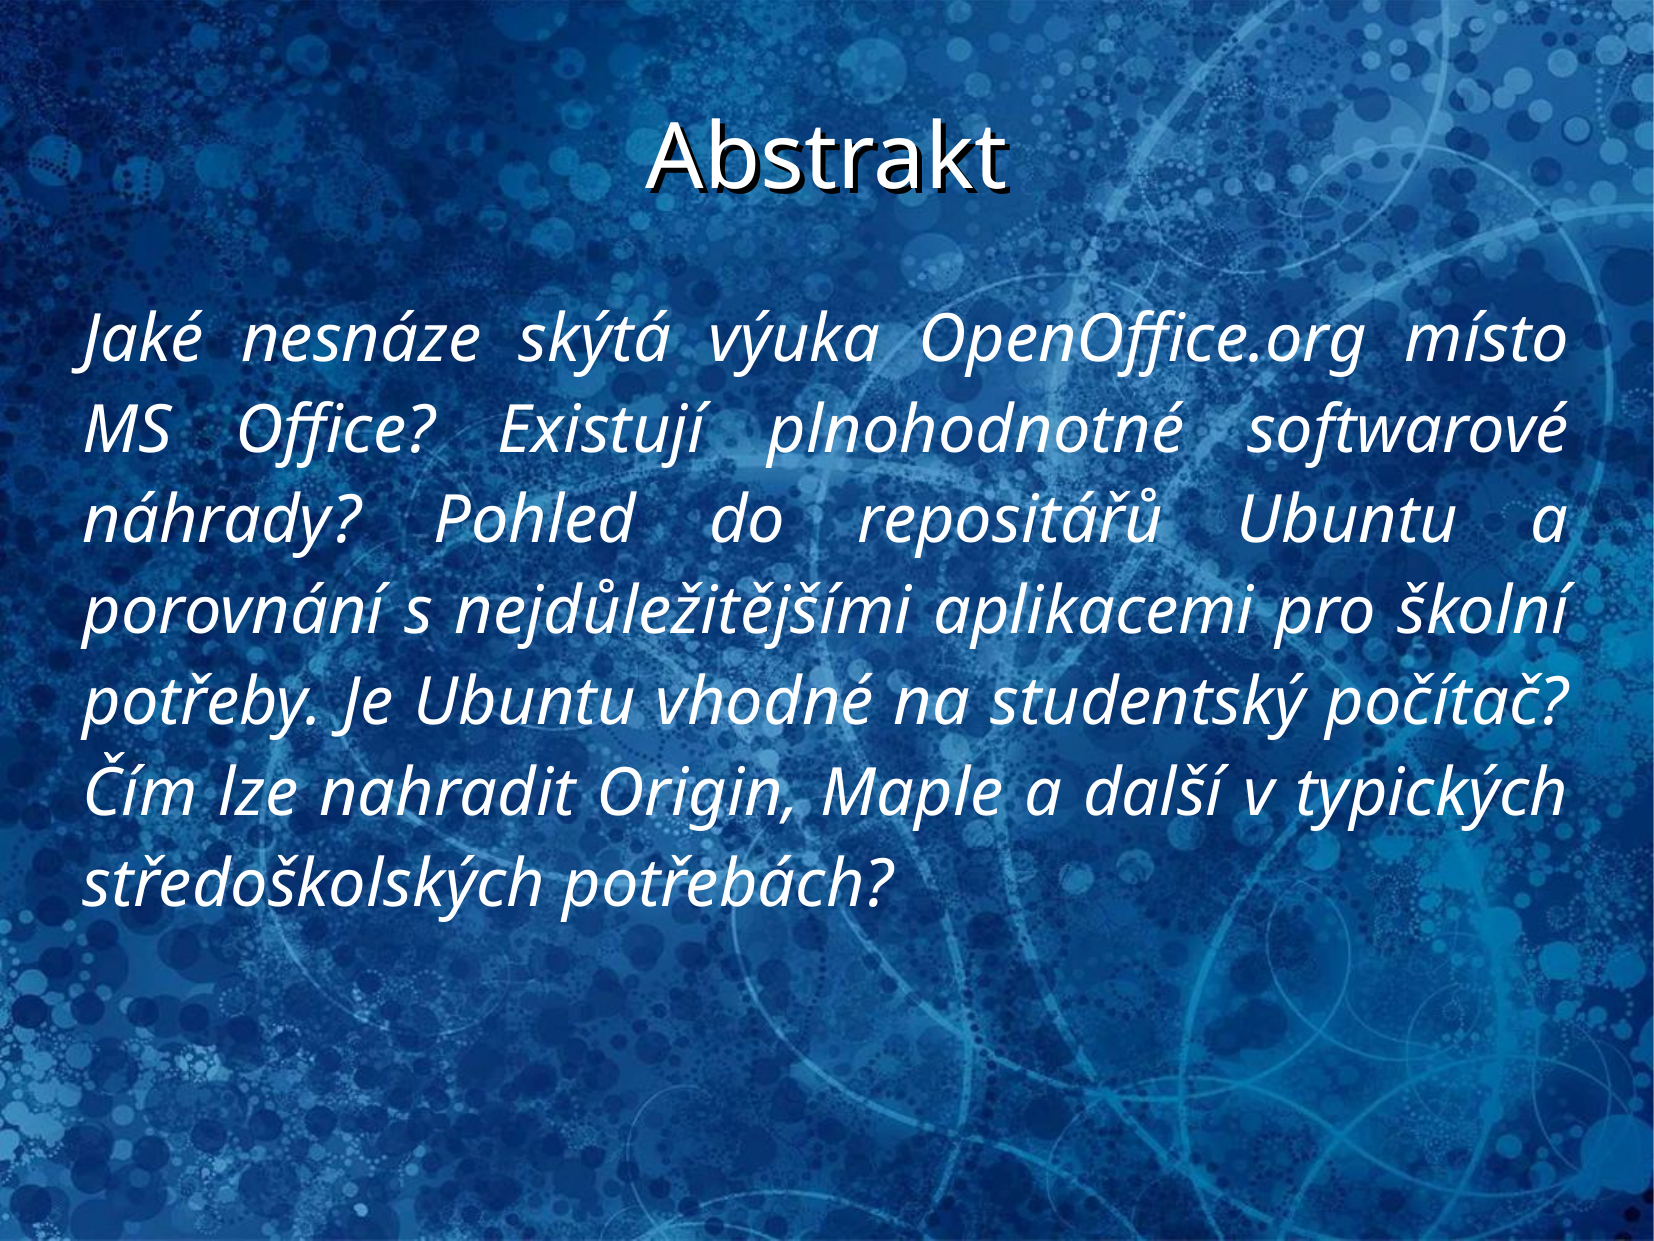

# Abstrakt
Jaké nesnáze skýtá výuka OpenOffice.org místo MS Office? Existují plnohodnotné softwarové náhrady? Pohled do repositářů Ubuntu a porovnání s nejdůležitějšími aplikacemi pro školní potřeby. Je Ubuntu vhodné na studentský počítač? Čím lze nahradit Origin, Maple a další v typických středoškolských potřebách?